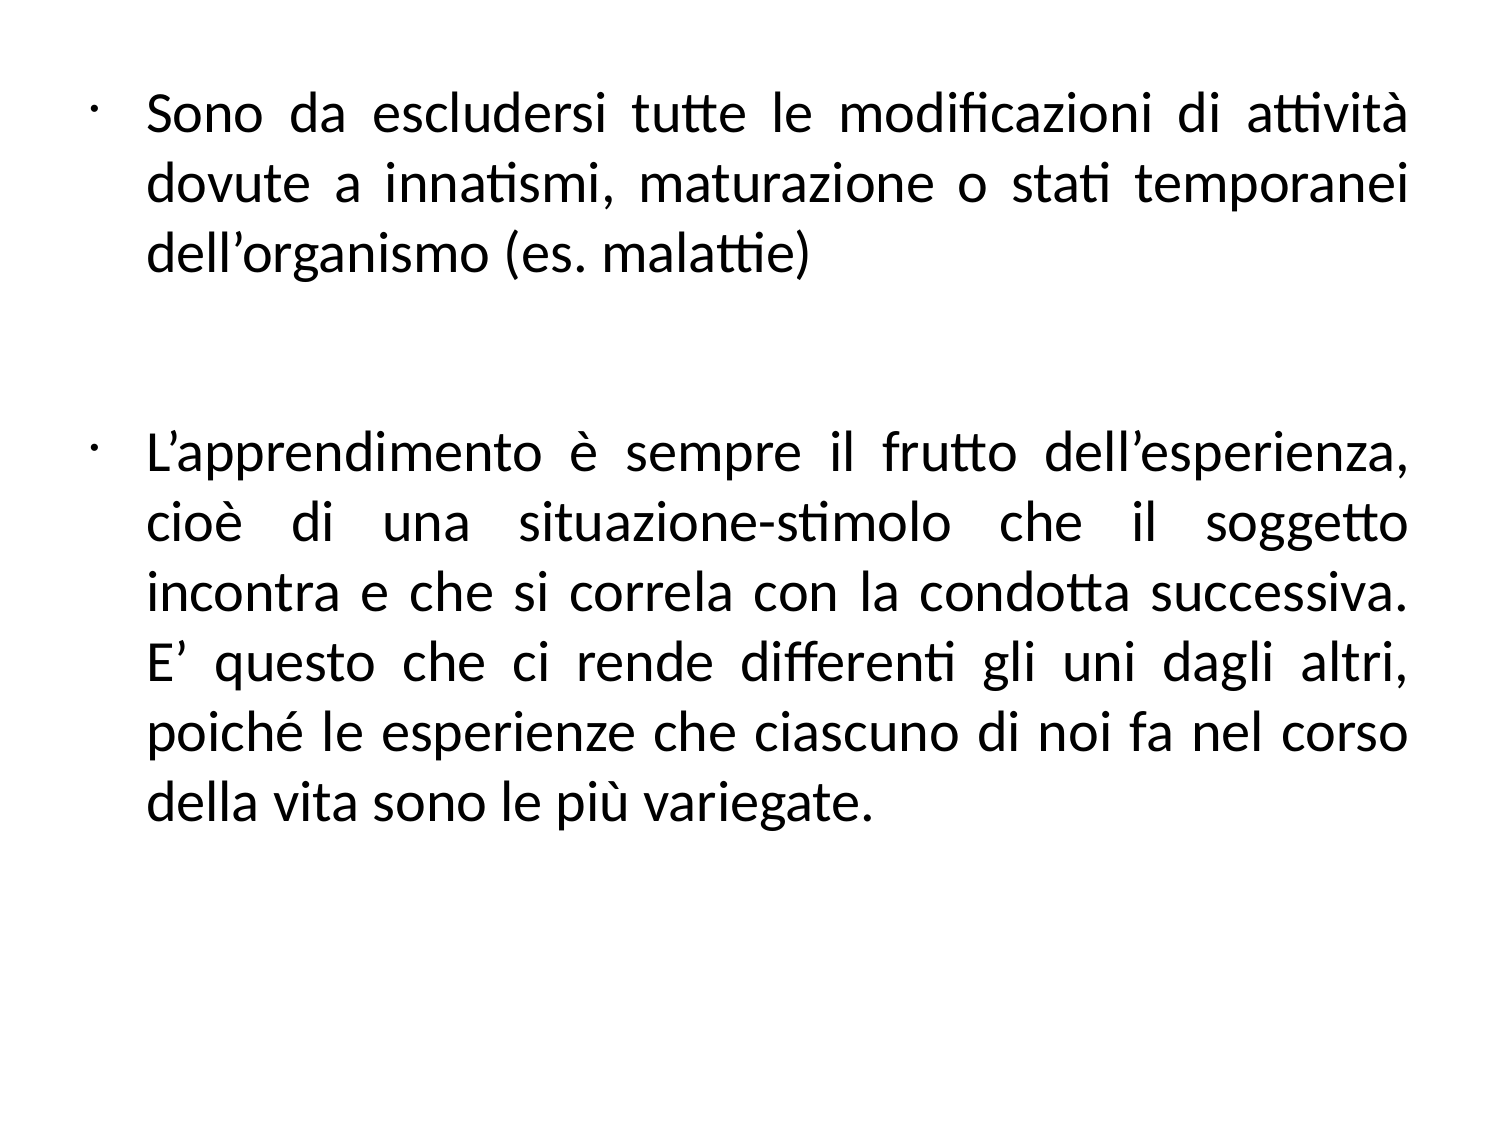

# Sono da escludersi tutte le modificazioni di attività dovute a innatismi, maturazione o stati temporanei dell’organismo (es. malattie)
L’apprendimento è sempre il frutto dell’esperienza, cioè di una situazione-stimolo che il soggetto incontra e che si correla con la condotta successiva. E’ questo che ci rende differenti gli uni dagli altri, poiché le esperienze che ciascuno di noi fa nel corso della vita sono le più variegate.